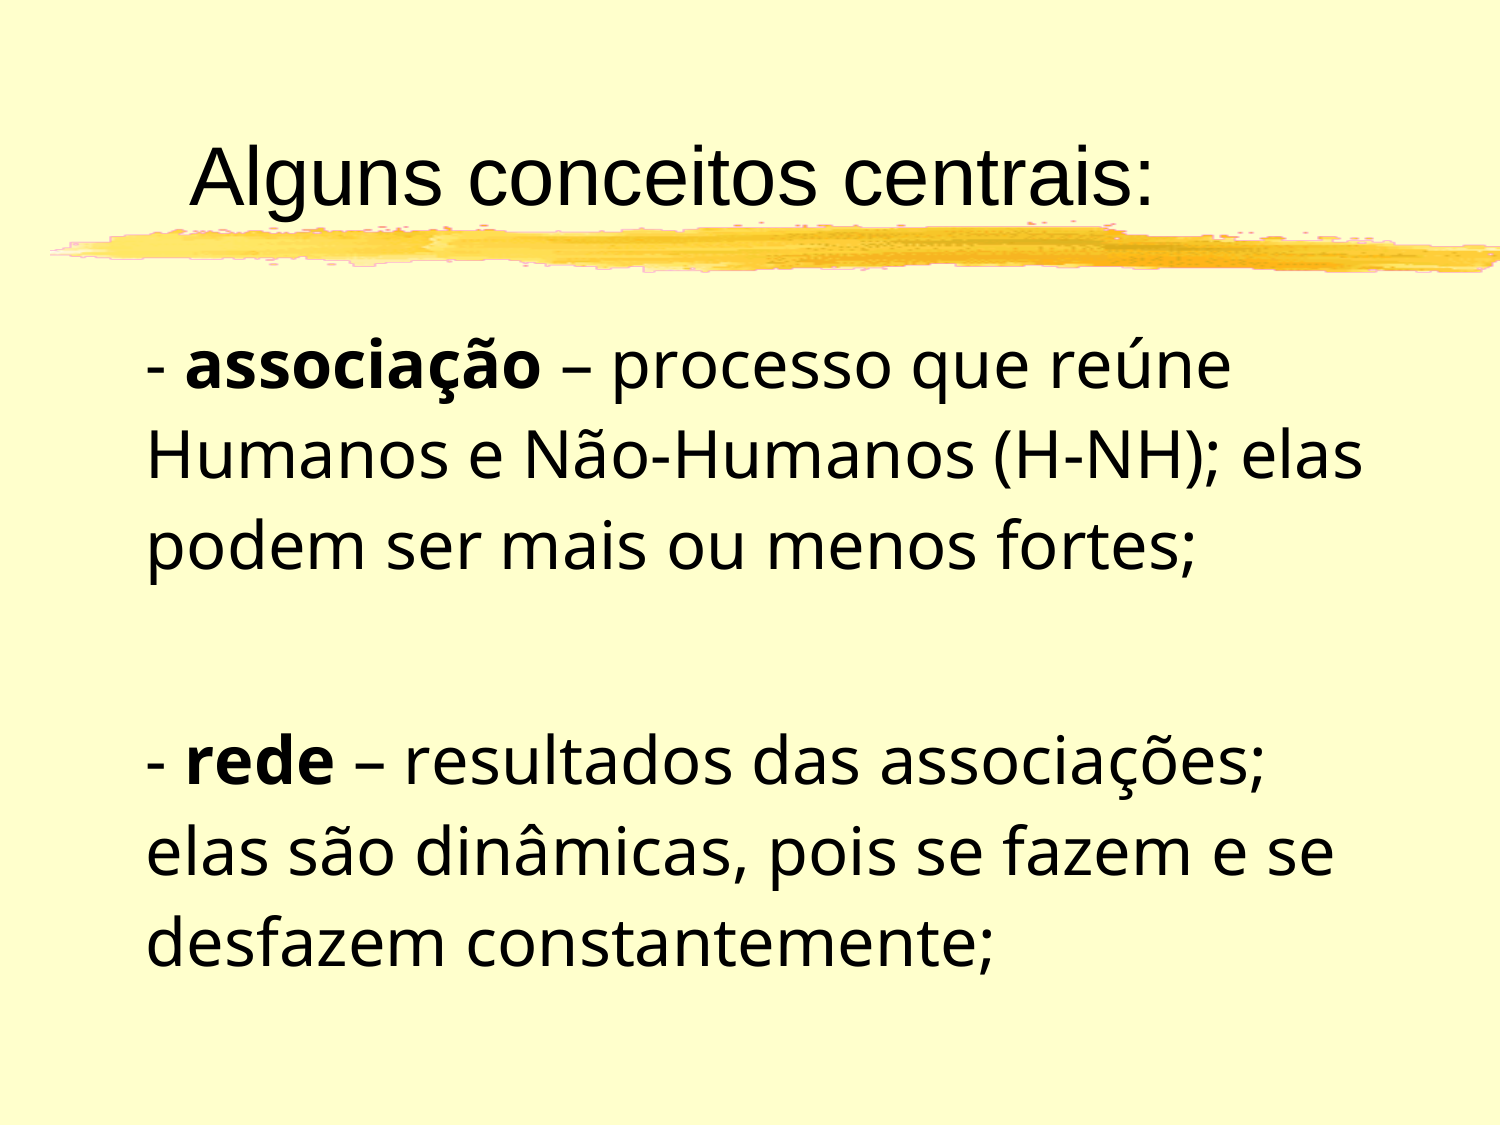

# Alguns conceitos centrais:
	- associação – processo que reúne Humanos e Não-Humanos (H-NH); elas podem ser mais ou menos fortes;
	- rede – resultados das associações; elas são dinâmicas, pois se fazem e se desfazem constantemente;